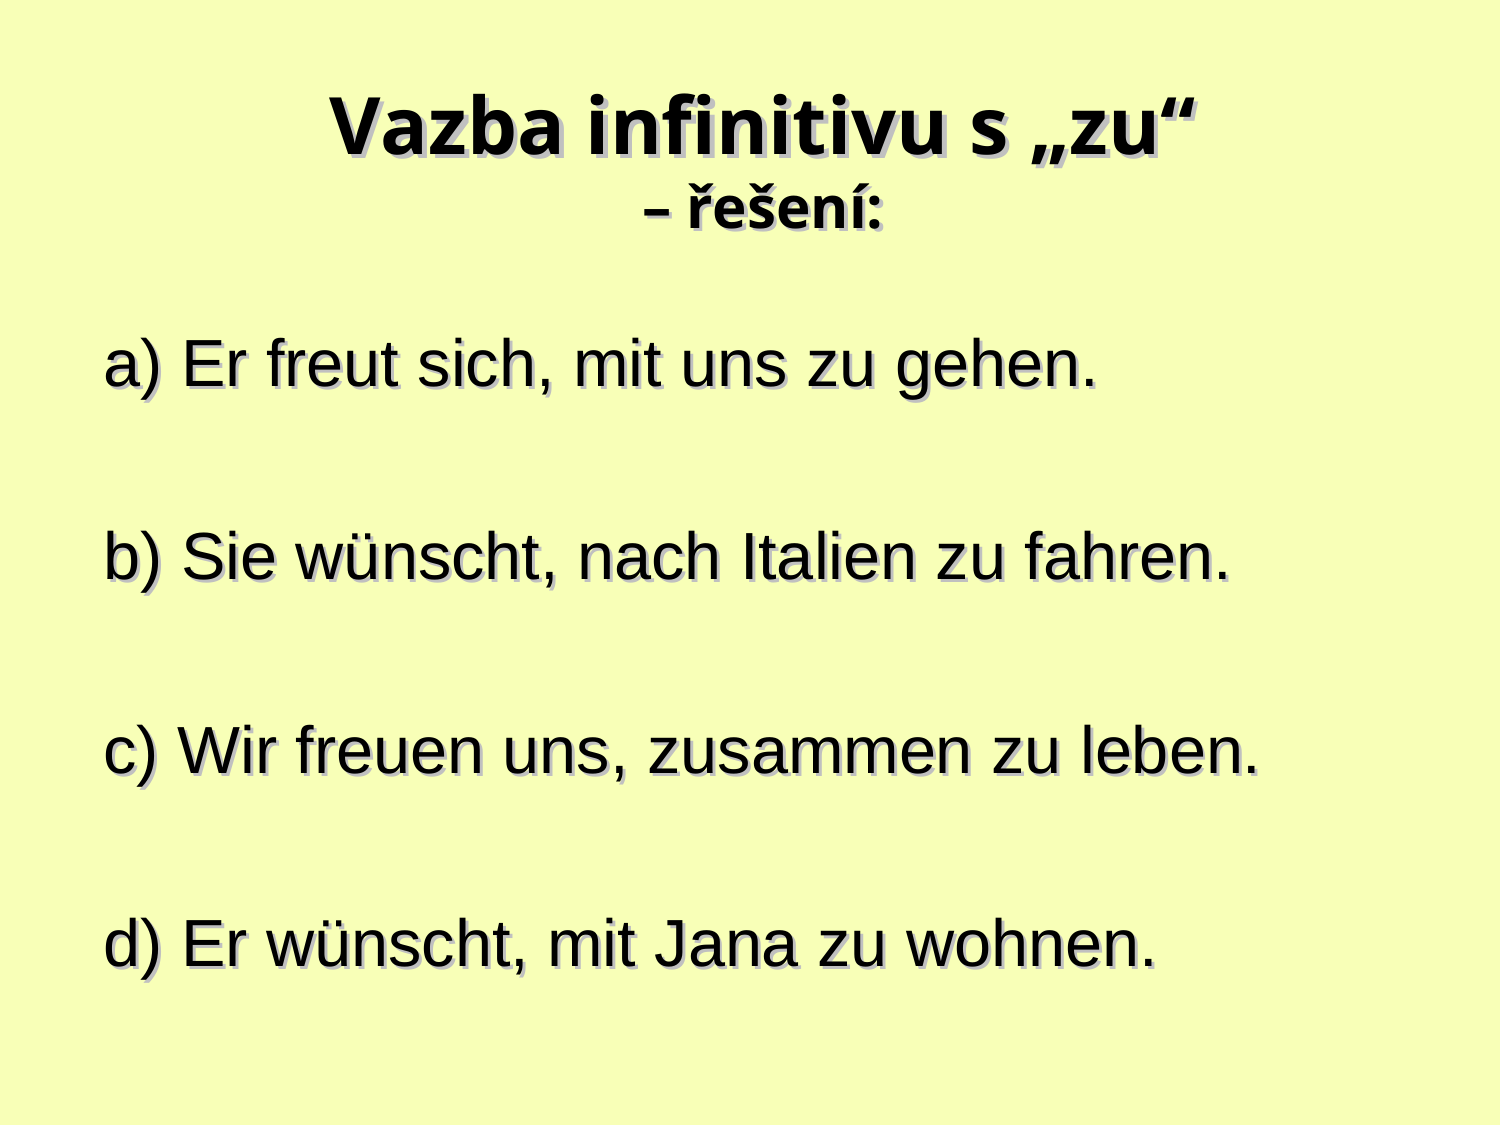

# Vazba infinitivu s „zu“ – řešení:
a) Er freut sich, mit uns zu gehen.
b) Sie wünscht, nach Italien zu fahren.
c) Wir freuen uns, zusammen zu leben.
d) Er wünscht, mit Jana zu wohnen.